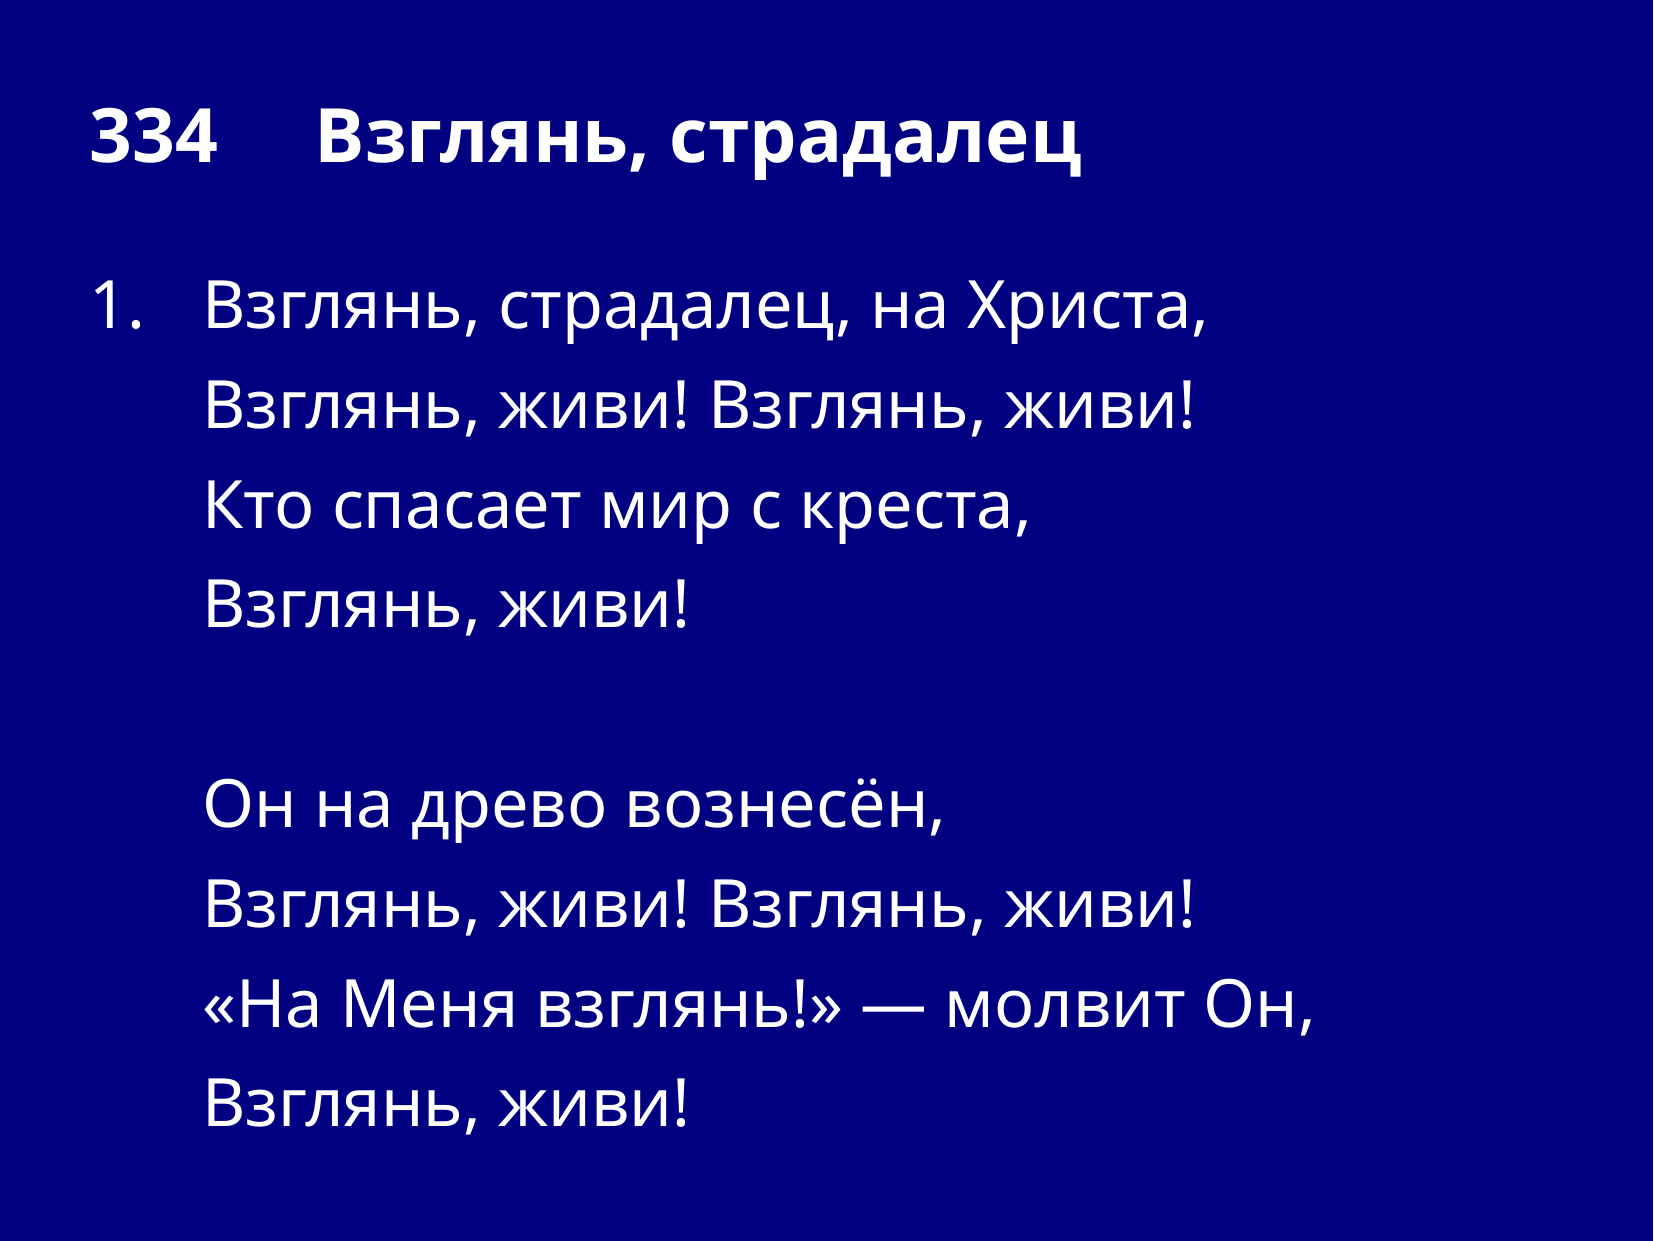

334	Взглянь, страдалец
1.	Взглянь, страдалец, на Христа,
	Взглянь, живи! Взглянь, живи!
	Кто спасает мир с креста,
	Взглянь, живи!
	Он на древо вознесён,
	Взглянь, живи! Взглянь, живи!
	«На Меня взглянь!» — молвит Он,
	Взглянь, живи!